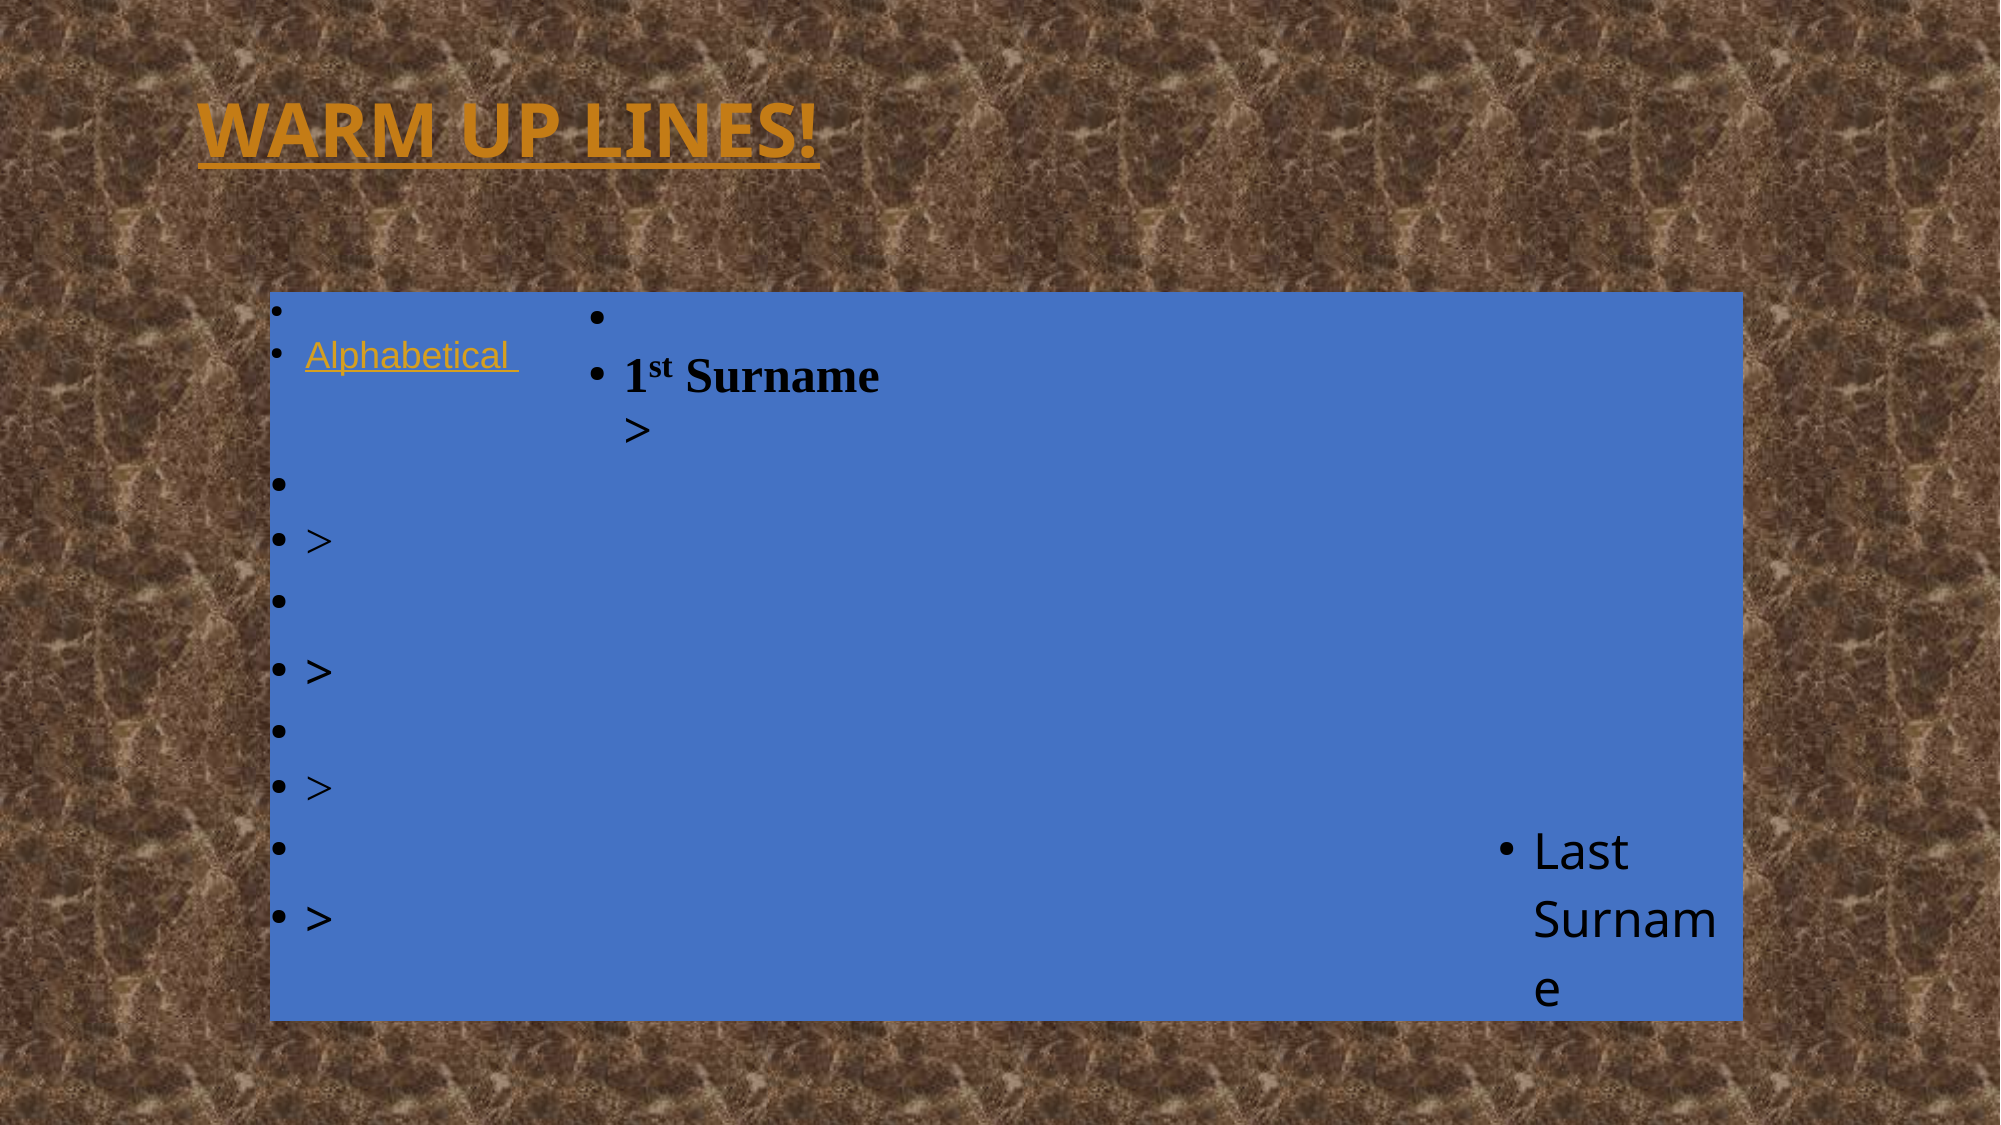

WARM UP LINES!
| Alphabetical | 1st Surname > | | | | |
| --- | --- | --- | --- | --- | --- |
| > | | | | | |
| > | | | | | |
| > | | | | | |
| > | | | | | Last Surname |